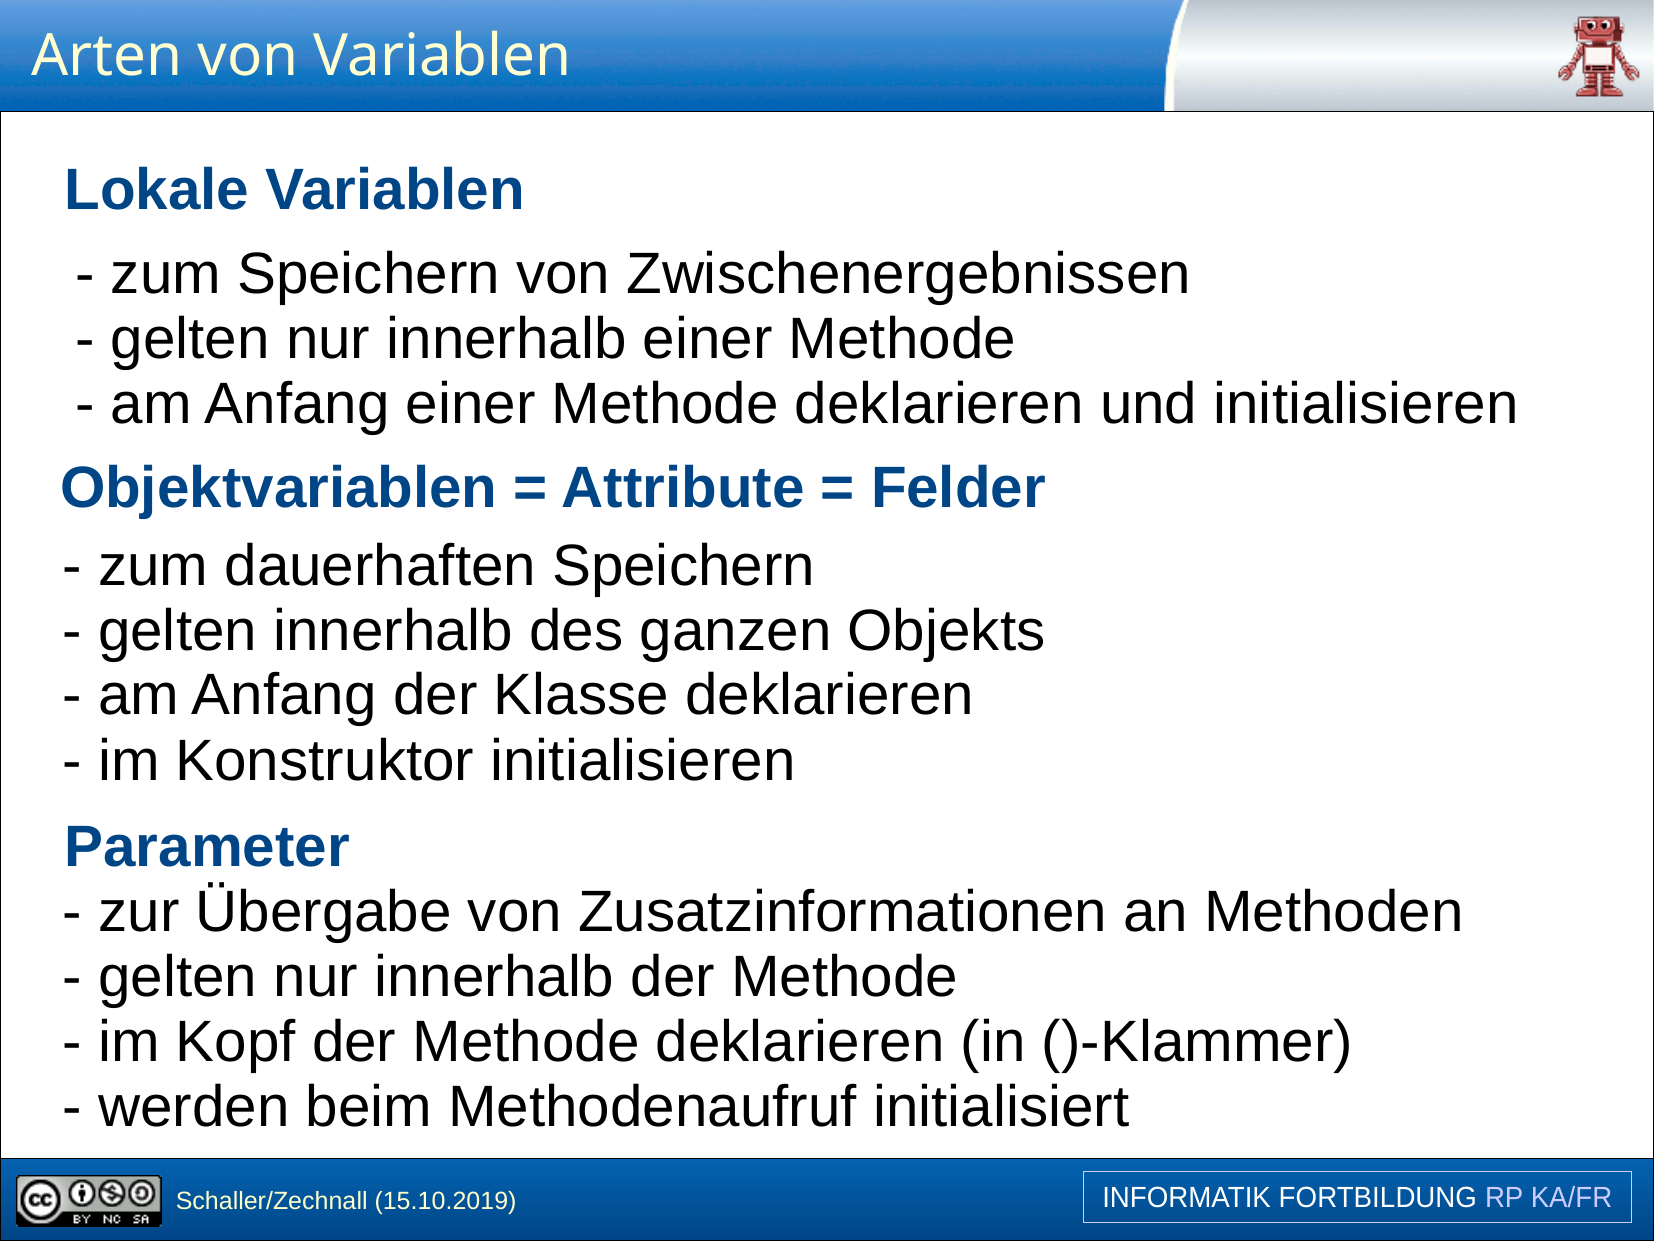

Arten von Variablen
Lokale Variablen
- zum Speichern von Zwischenergebnissen
- gelten nur innerhalb einer Methode
- am Anfang einer Methode deklarieren und initialisieren
Objektvariablen = Attribute = Felder
# - zum dauerhaften Speichern - gelten innerhalb des ganzen Objekts - am Anfang der Klasse deklarieren - im Konstruktor initialisieren
Parameter
- zur Übergabe von Zusatzinformationen an Methoden
- gelten nur innerhalb der Methode
- im Kopf der Methode deklarieren (in ()-Klammer)
- werden beim Methodenaufruf initialisiert
9
23.04.2009